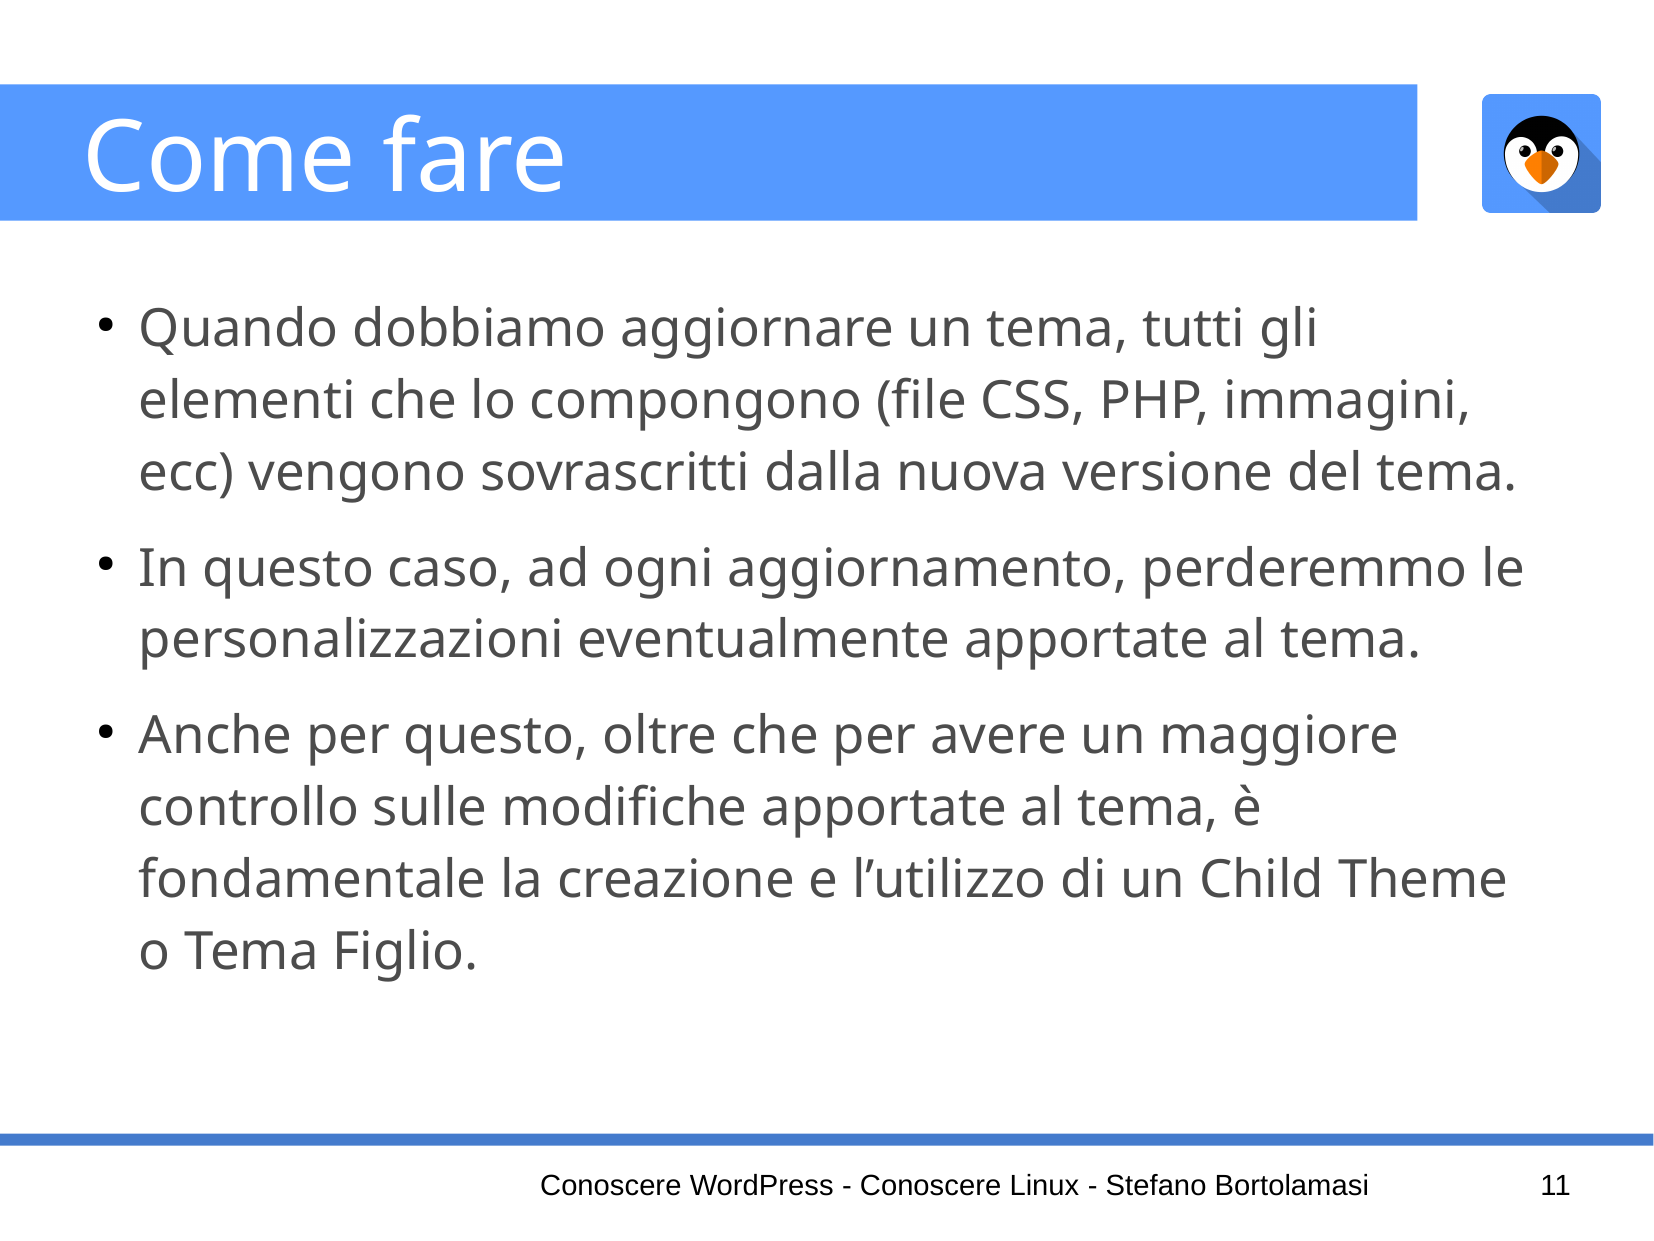

# Come fare
Quando dobbiamo aggiornare un tema, tutti gli elementi che lo compongono (file CSS, PHP, immagini, ecc) vengono sovrascritti dalla nuova versione del tema.
In questo caso, ad ogni aggiornamento, perderemmo le personalizzazioni eventualmente apportate al tema.
Anche per questo, oltre che per avere un maggiore controllo sulle modifiche apportate al tema, è fondamentale la creazione e l’utilizzo di un Child Theme o Tema Figlio.
Conoscere WordPress - Conoscere Linux - Stefano Bortolamasi
11